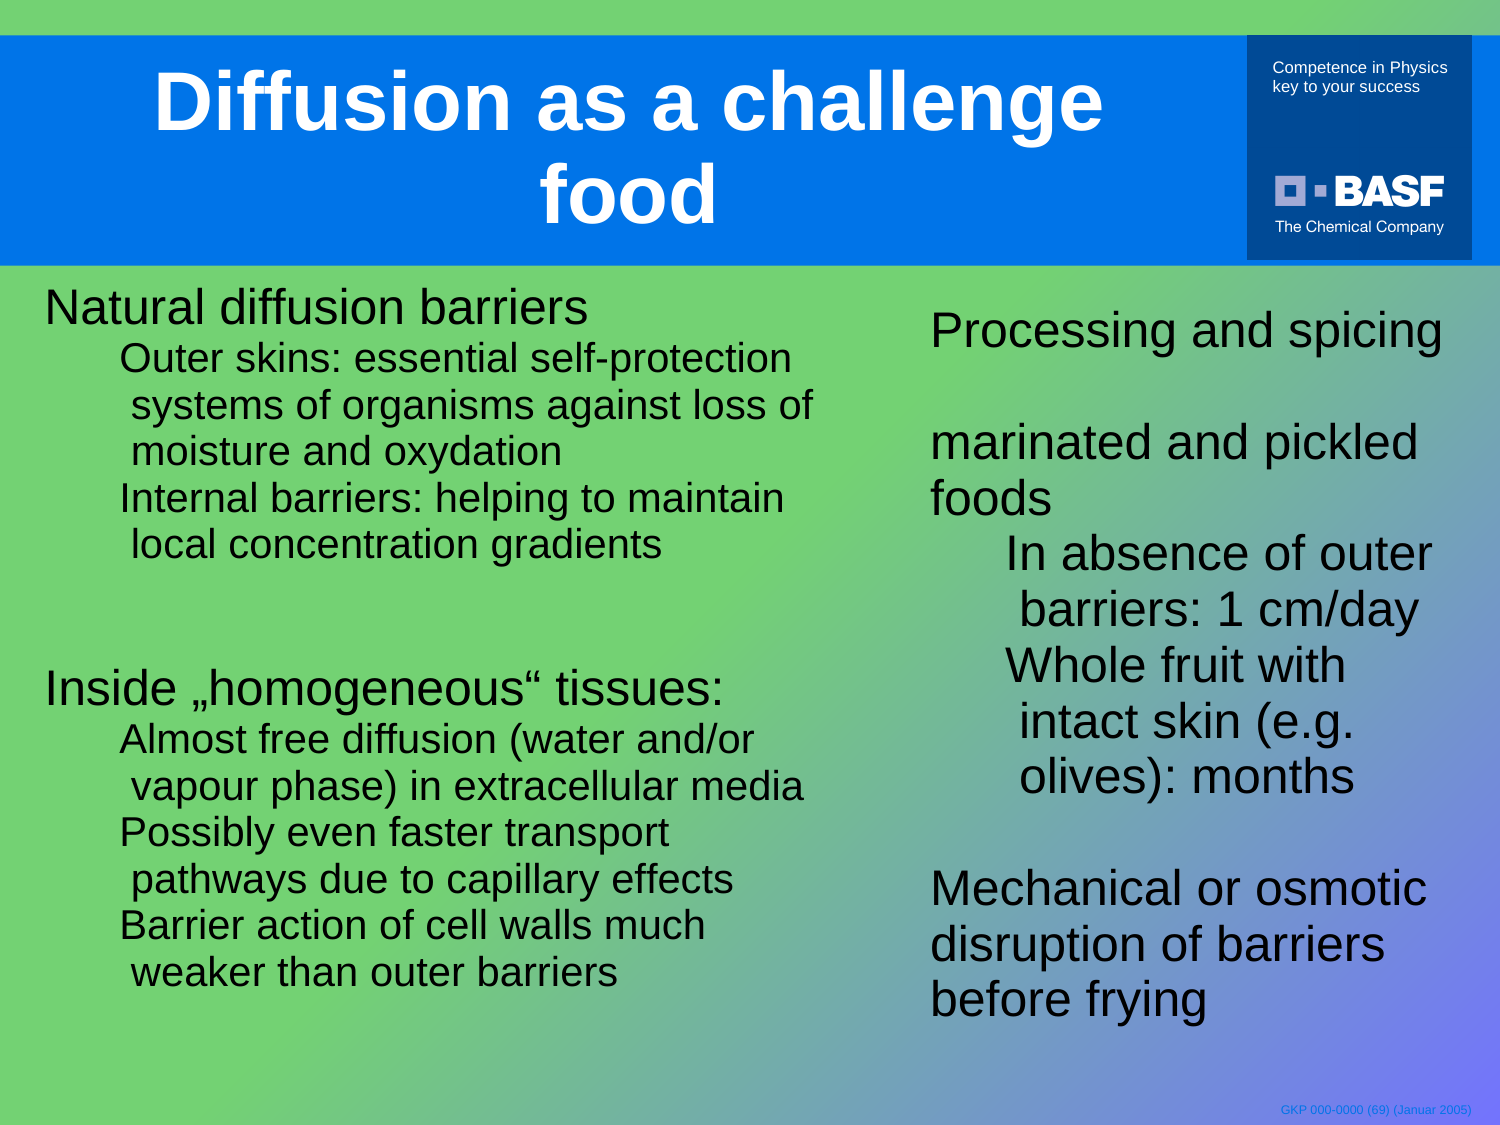

# Diffusion as a challenge food
Natural diffusion barriers
Outer skins: essential self-protection
 systems of organisms against loss of
 moisture and oxydation
Internal barriers: helping to maintain
 local concentration gradients
Inside „homogeneous“ tissues:
Almost free diffusion (water and/or
 vapour phase) in extracellular media
Possibly even faster transport
 pathways due to capillary effects
Barrier action of cell walls much
 weaker than outer barriers
Processing and spicing
marinated and pickled
foods
In absence of outer
 barriers: 1 cm/day
Whole fruit with
 intact skin (e.g.
 olives): months
Mechanical or osmotic
disruption of barriers
before frying